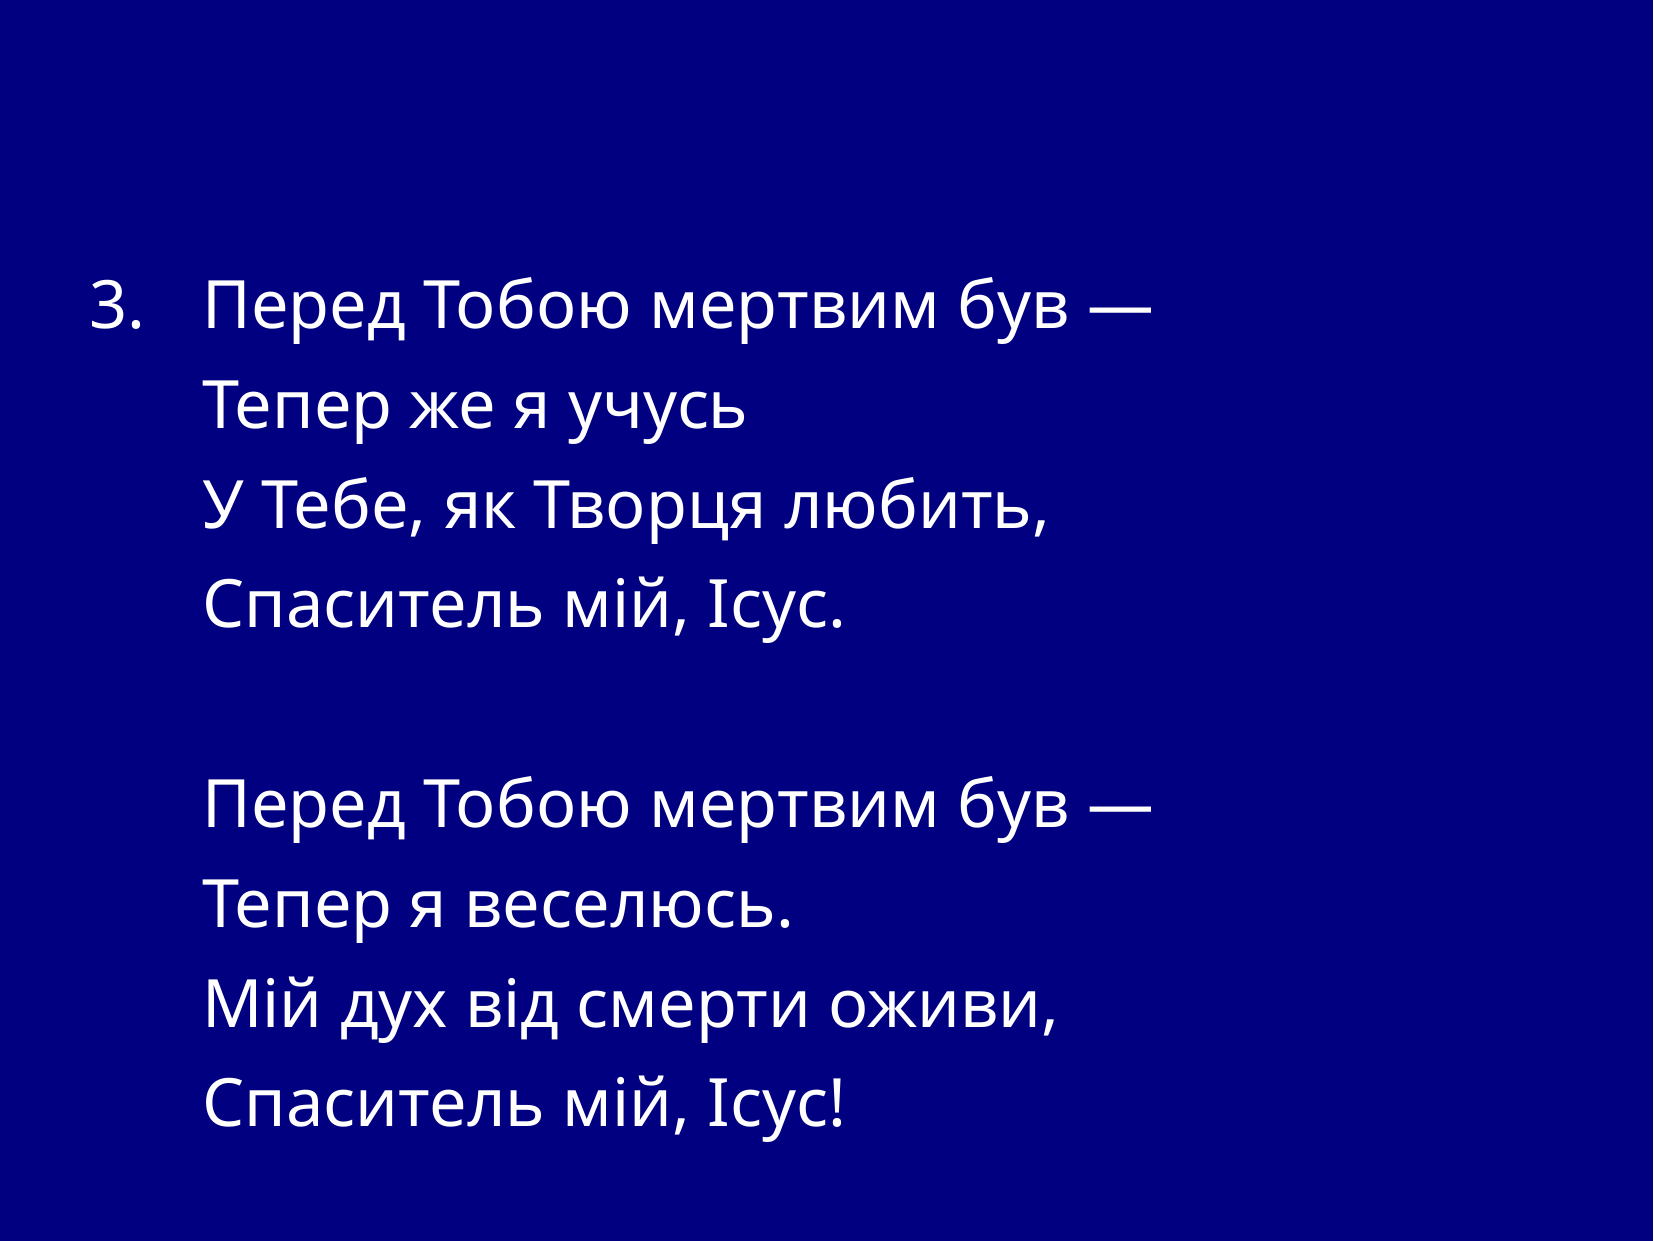

3.	Перед Тобою мертвим був ―
	Тепер же я учусь
	У Тебе, як Творця любить,
	Спаситель мій, Ісус.
	Перед Тобою мертвим був ―
	Тепер я веселюсь.
	Мій дух від смерти оживи,
	Спаситель мій, Ісус!